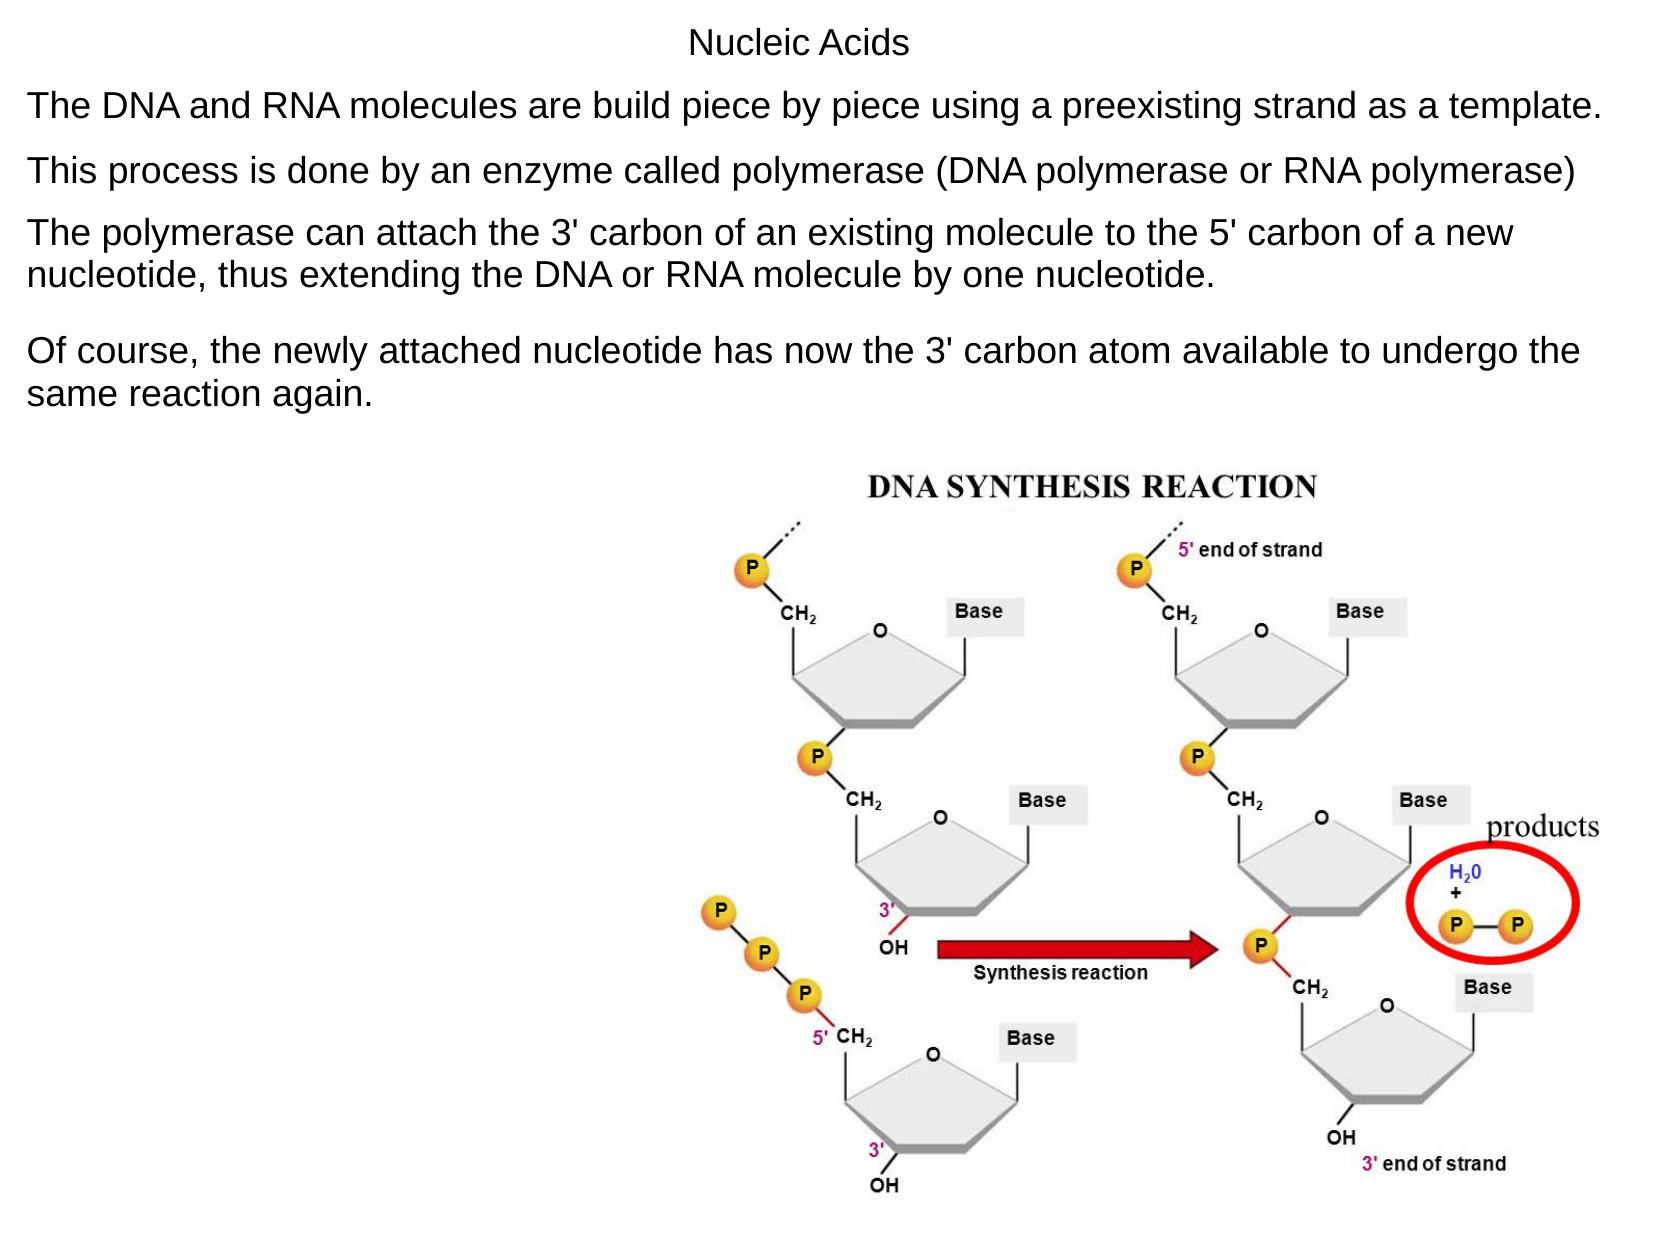

Nucleic Acids
The DNA and RNA molecules are build piece by piece using a preexisting strand as a template.
This process is done by an enzyme called polymerase (DNA polymerase or RNA polymerase)
The polymerase can attach the 3' carbon of an existing molecule to the 5' carbon of a new nucleotide, thus extending the DNA or RNA molecule by one nucleotide.
Of course, the newly attached nucleotide has now the 3' carbon atom available to undergo the same reaction again.